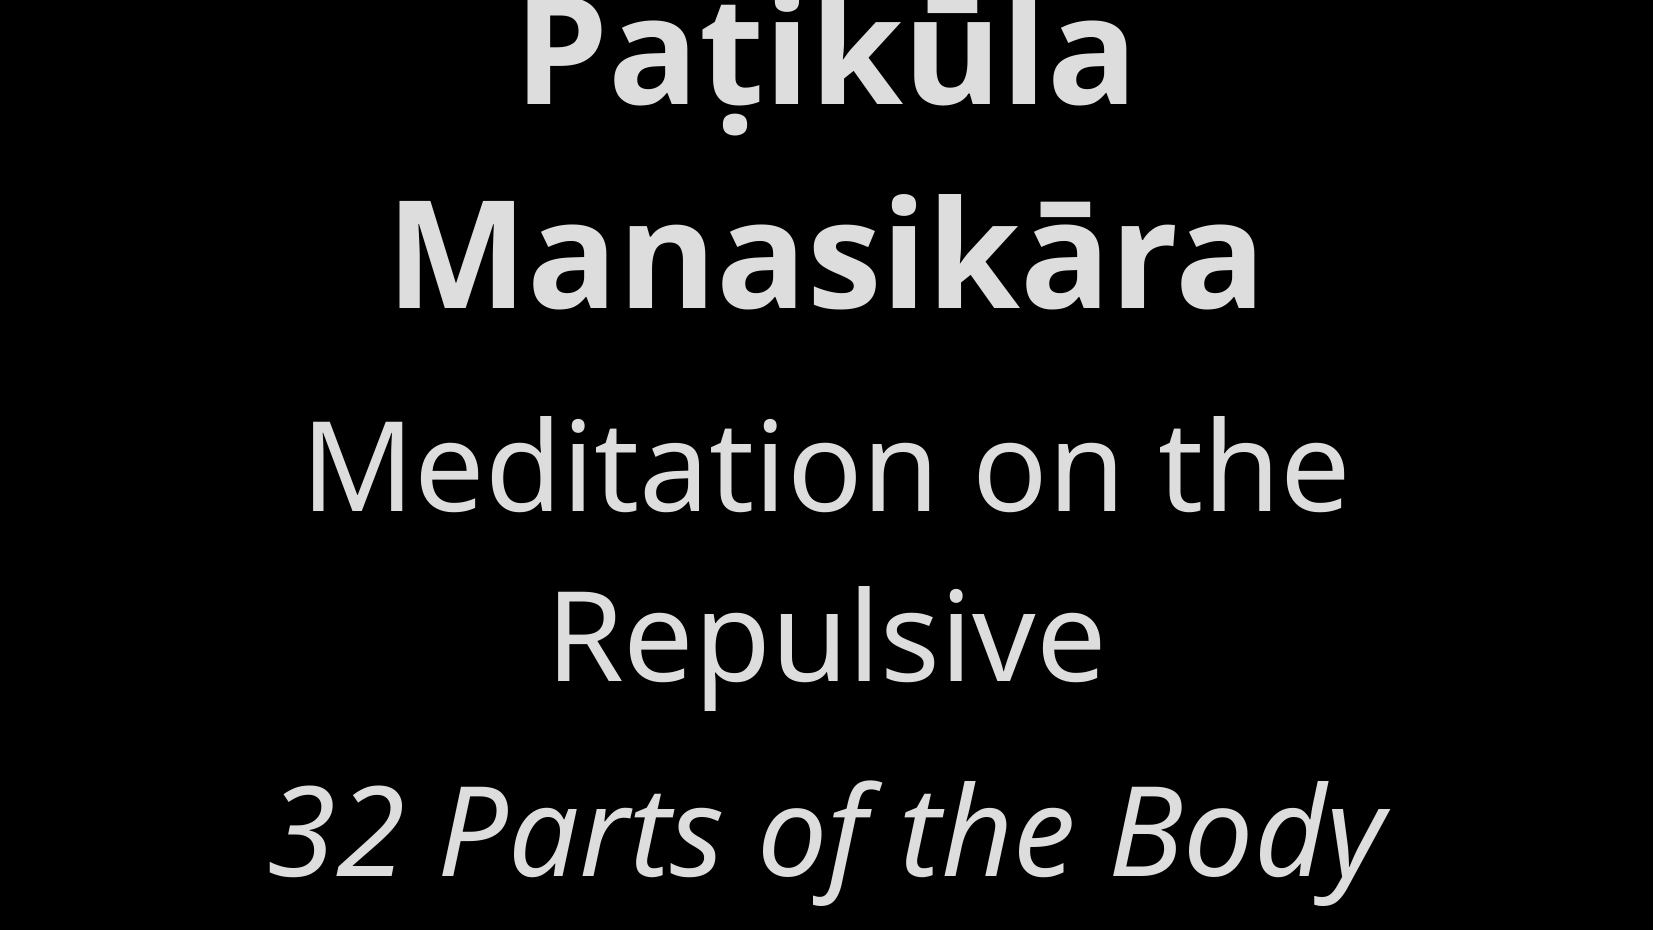

# Paṭikūla Manasikāra
Meditation on the Repulsive
32 Parts of the Body
From MN 10 Satipaṭṭhāna Sutta